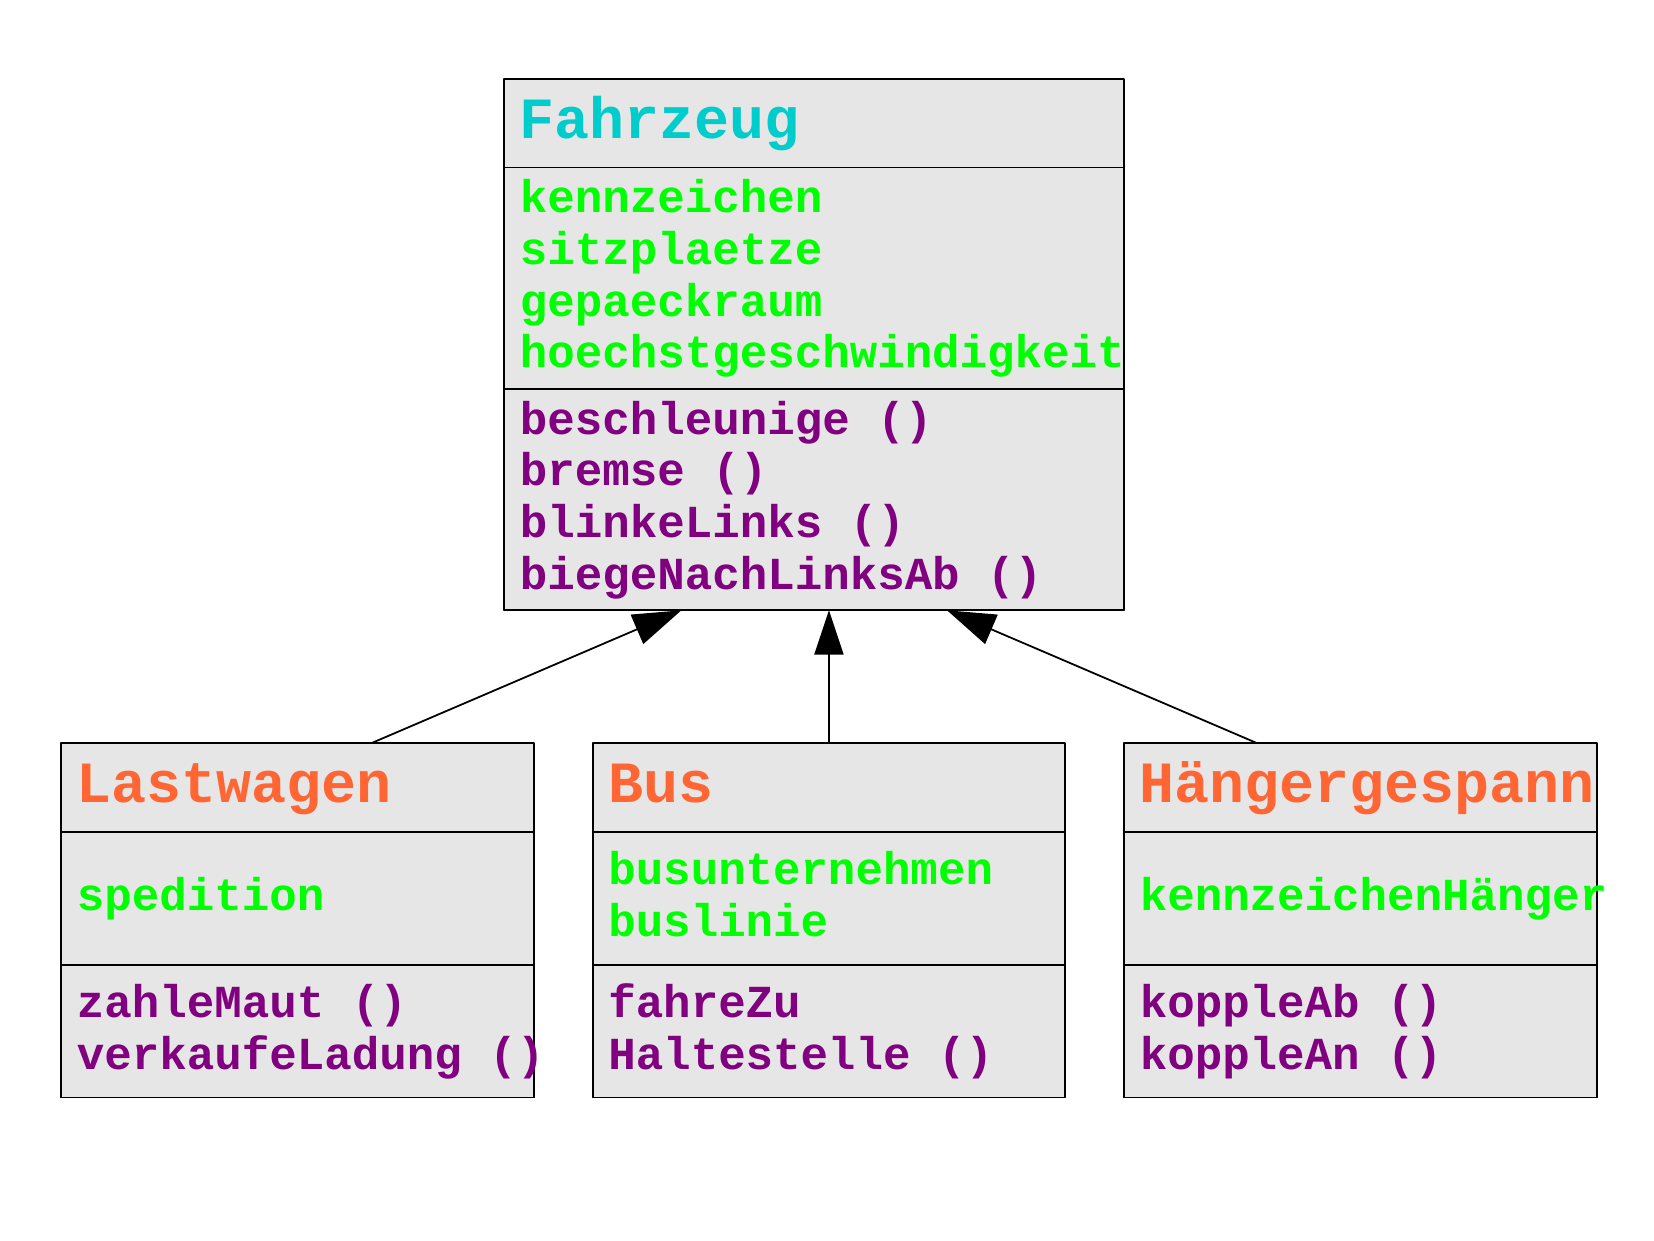

Fahrzeug
kennzeichen
sitzplaetze
gepaeckraum
hoechstgeschwindigkeit
beschleunige ()
bremse ()
blinkeLinks ()
biegeNachLinksAb ()
Lastwagen
Bus
Hängergespann
spedition
busunternehmen
buslinie
kennzeichenHänger
zahleMaut ()
verkaufeLadung ()
fahreZu
Haltestelle ()
koppleAb ()
koppleAn ()